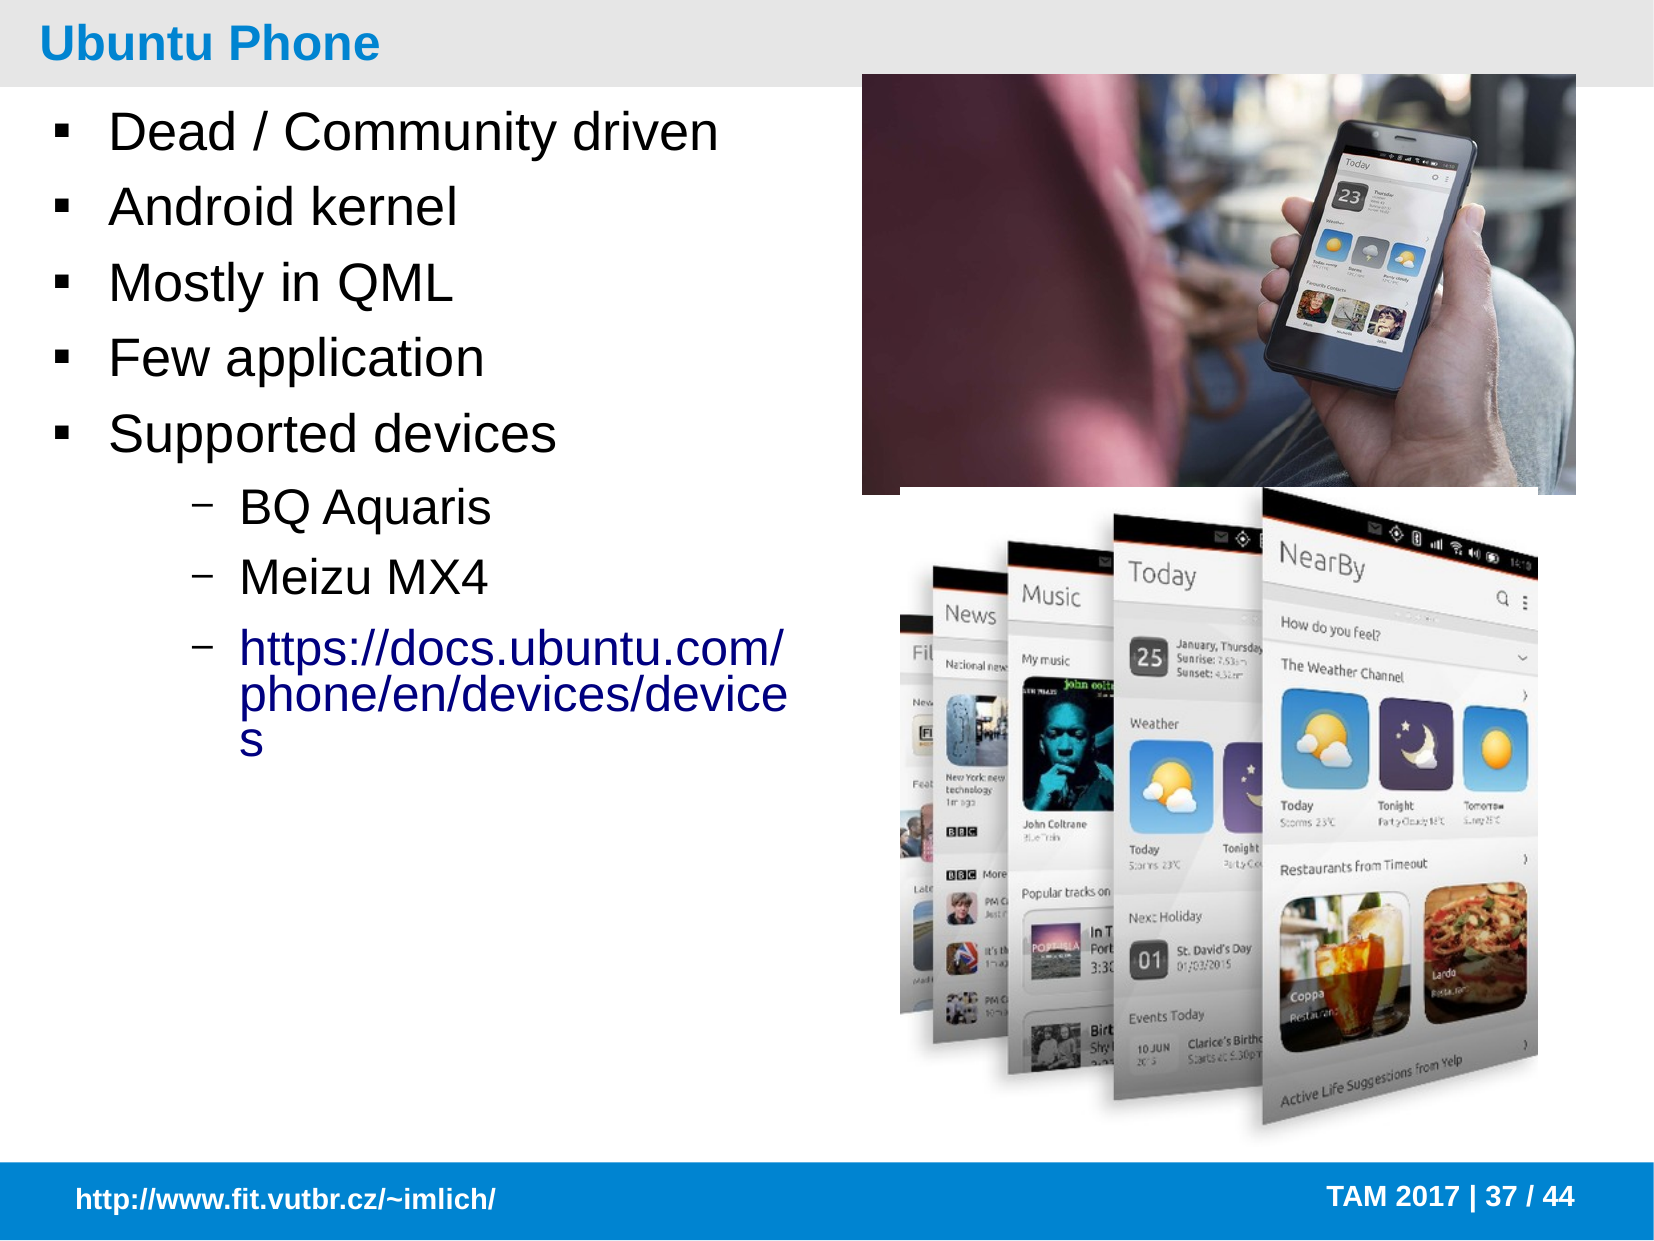

# Ubuntu Phone
Dead / Community driven
Android kernel
Mostly in QML
Few application
Supported devices
BQ Aquaris
Meizu MX4
https://docs.ubuntu.com/phone/en/devices/devices